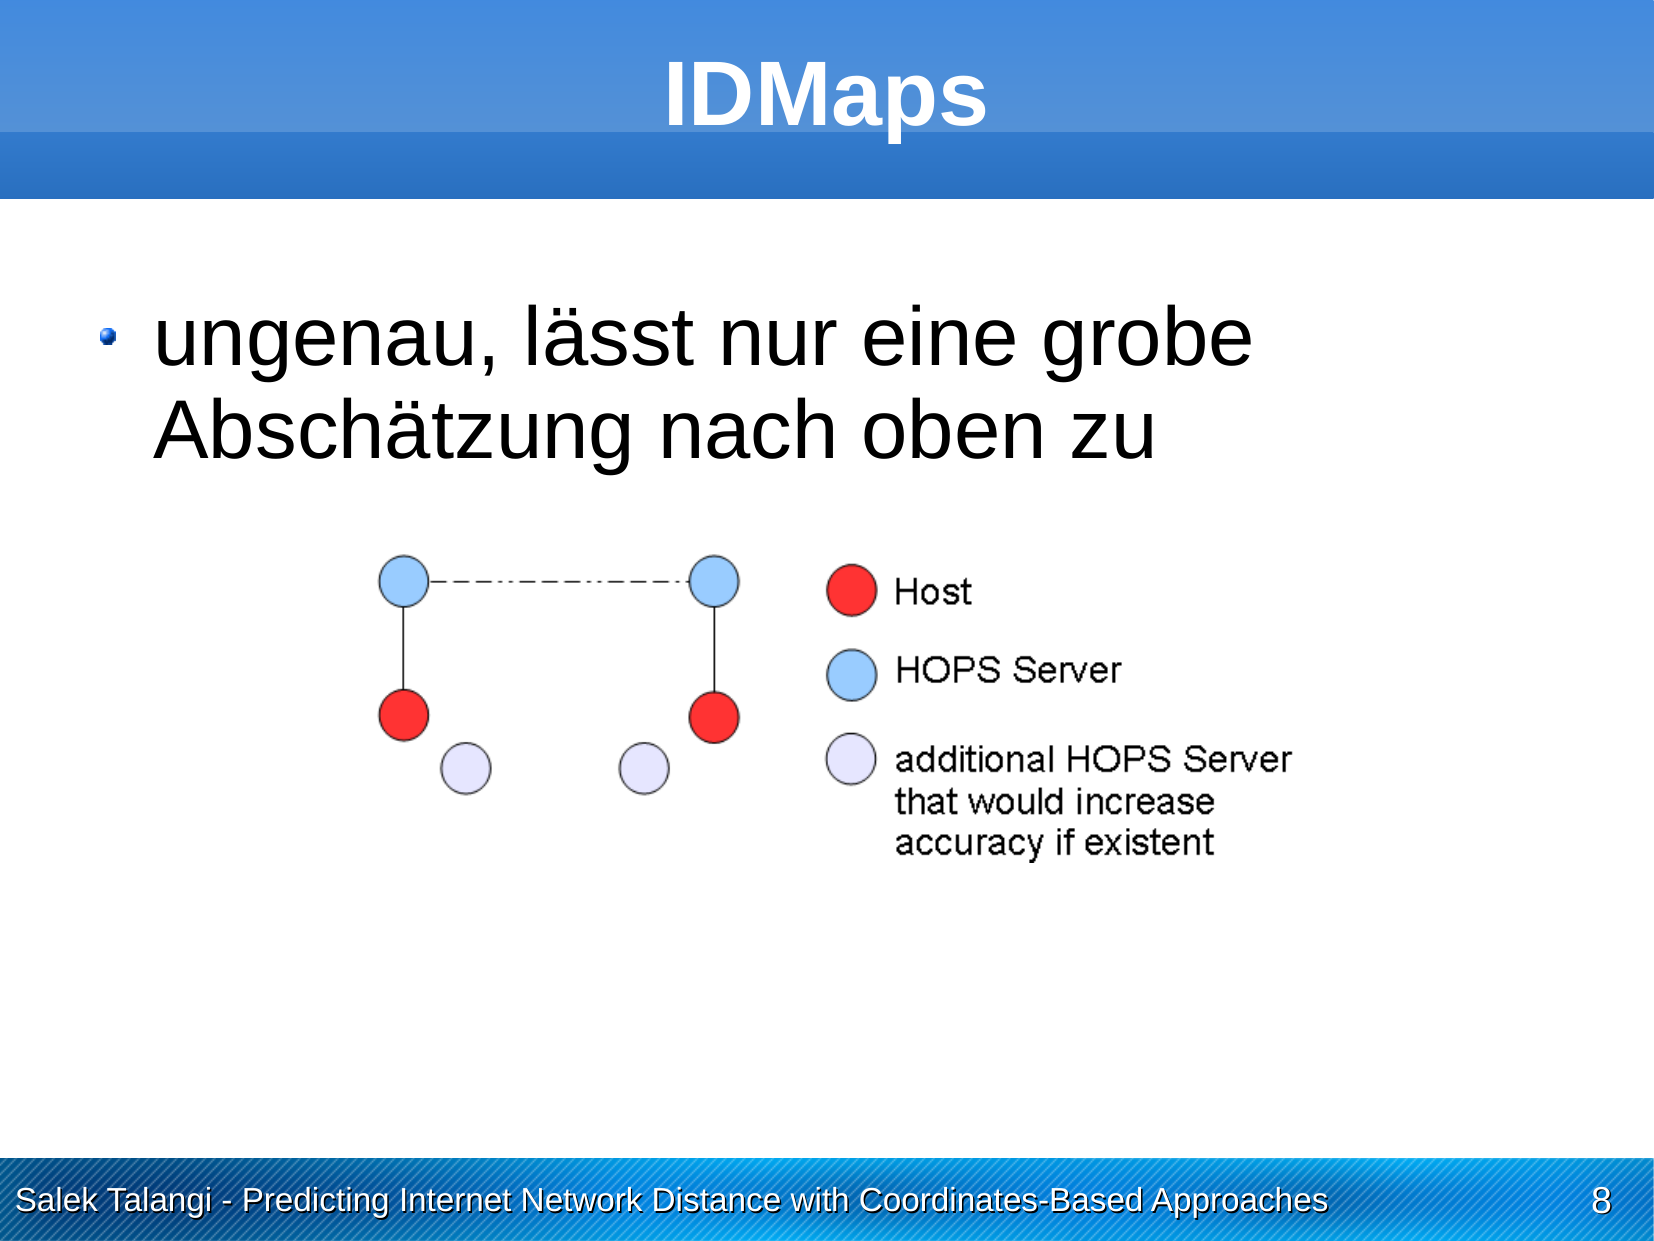

# IDMaps
ungenau, lässt nur eine grobe Abschätzung nach oben zu